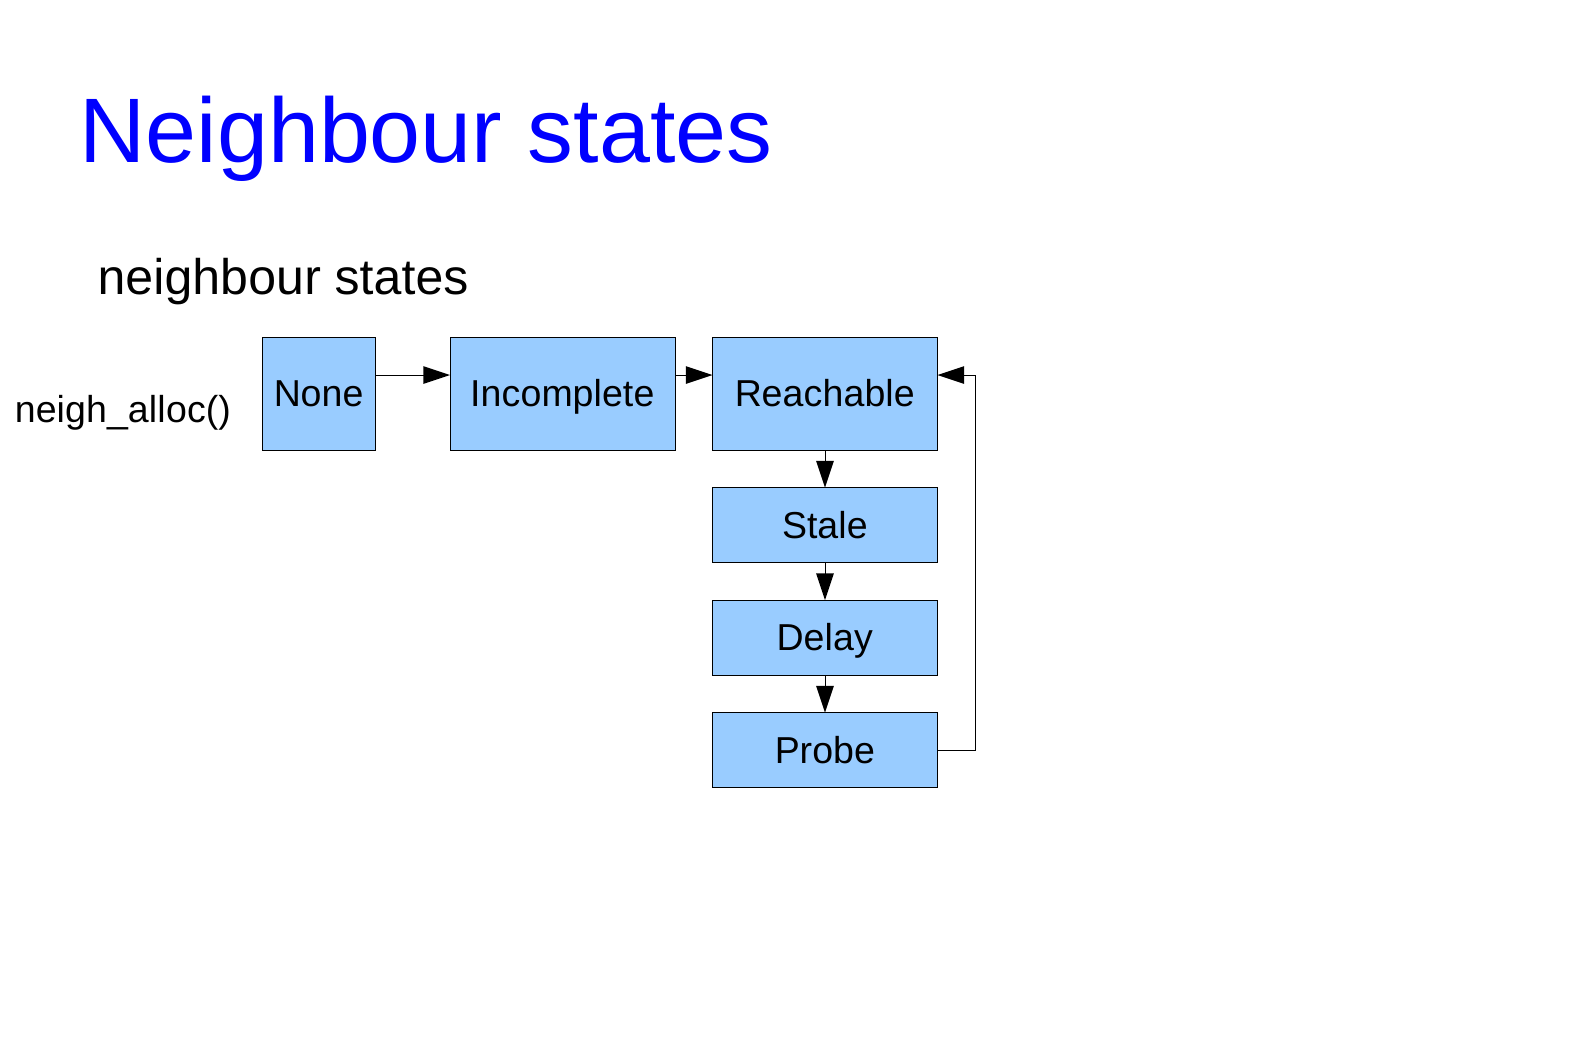

# Neighbour states
neighbour states
None
Incomplete
Reachable
neigh_alloc()
Stale
Delay
Probe